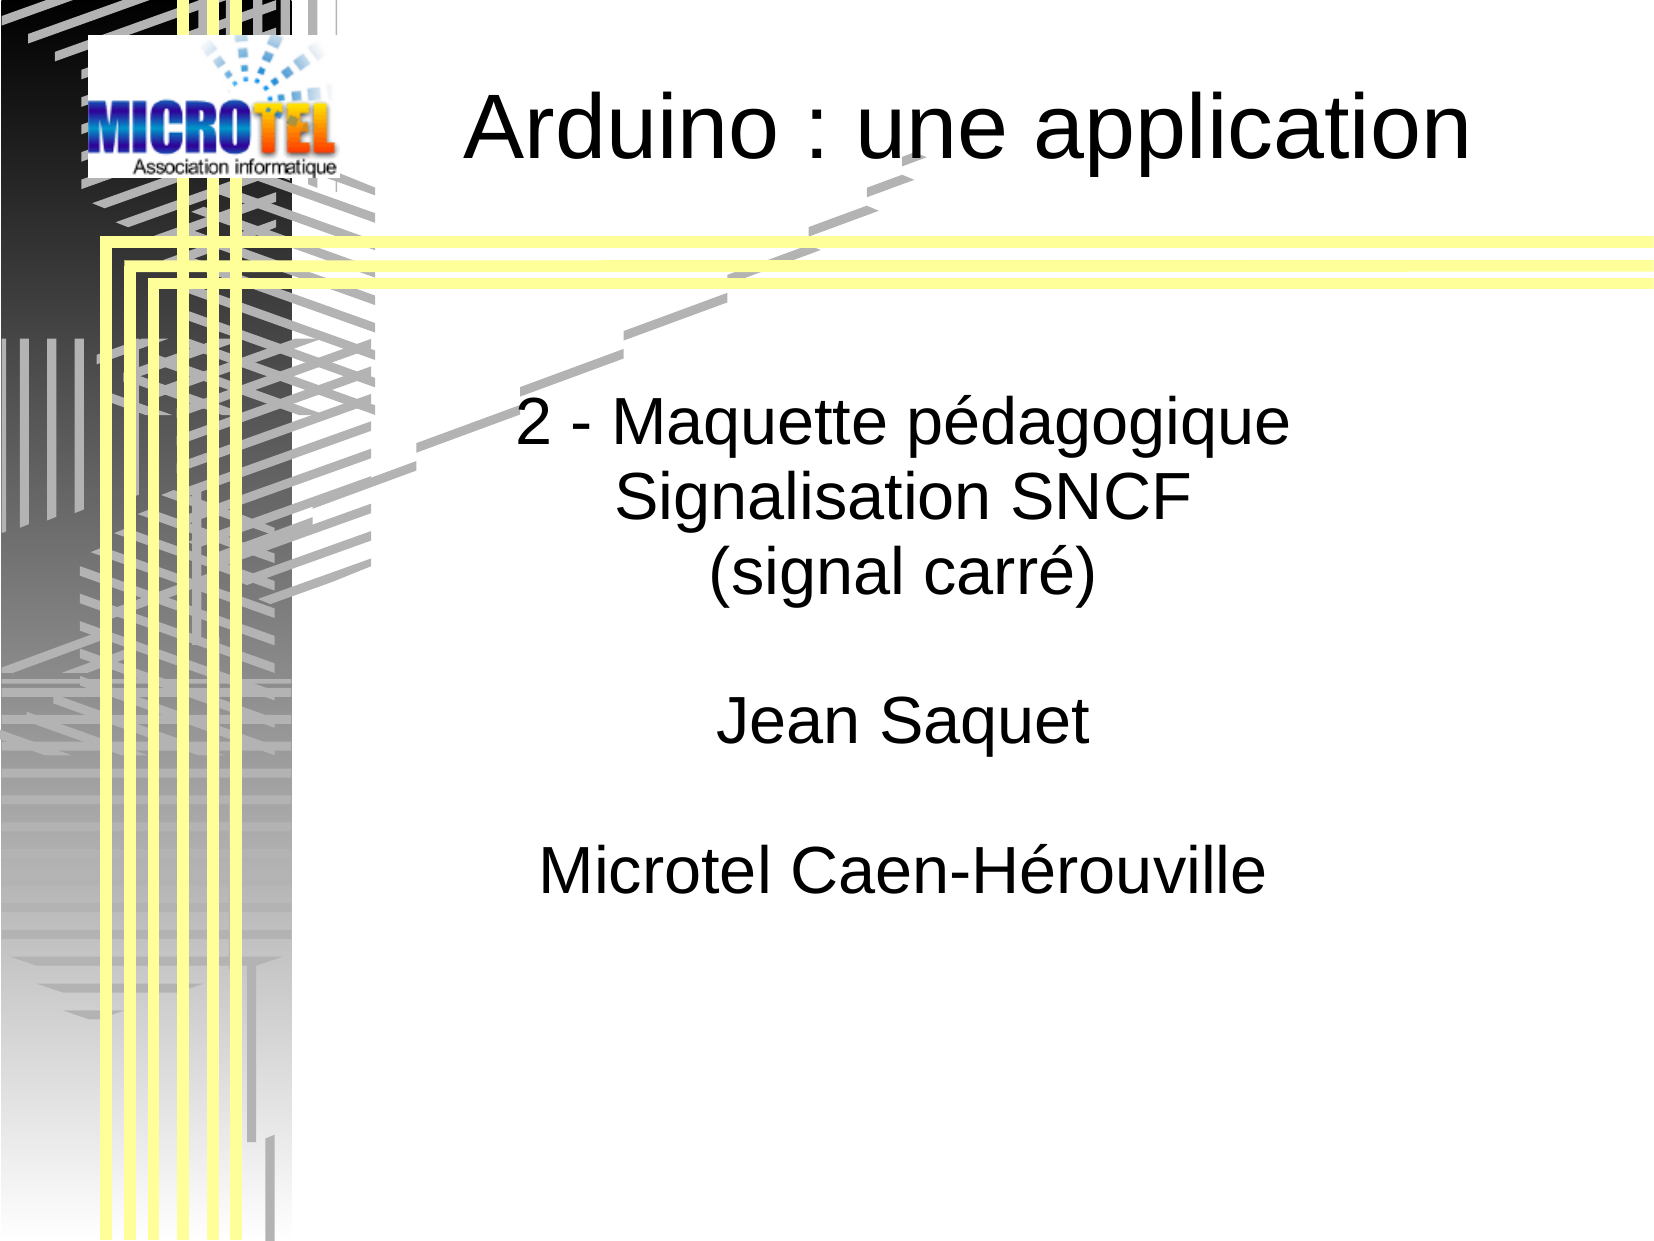

# Arduino : une application
2 - Maquette pédagogique
Signalisation SNCF
(signal carré)
Jean Saquet
Microtel Caen-Hérouville